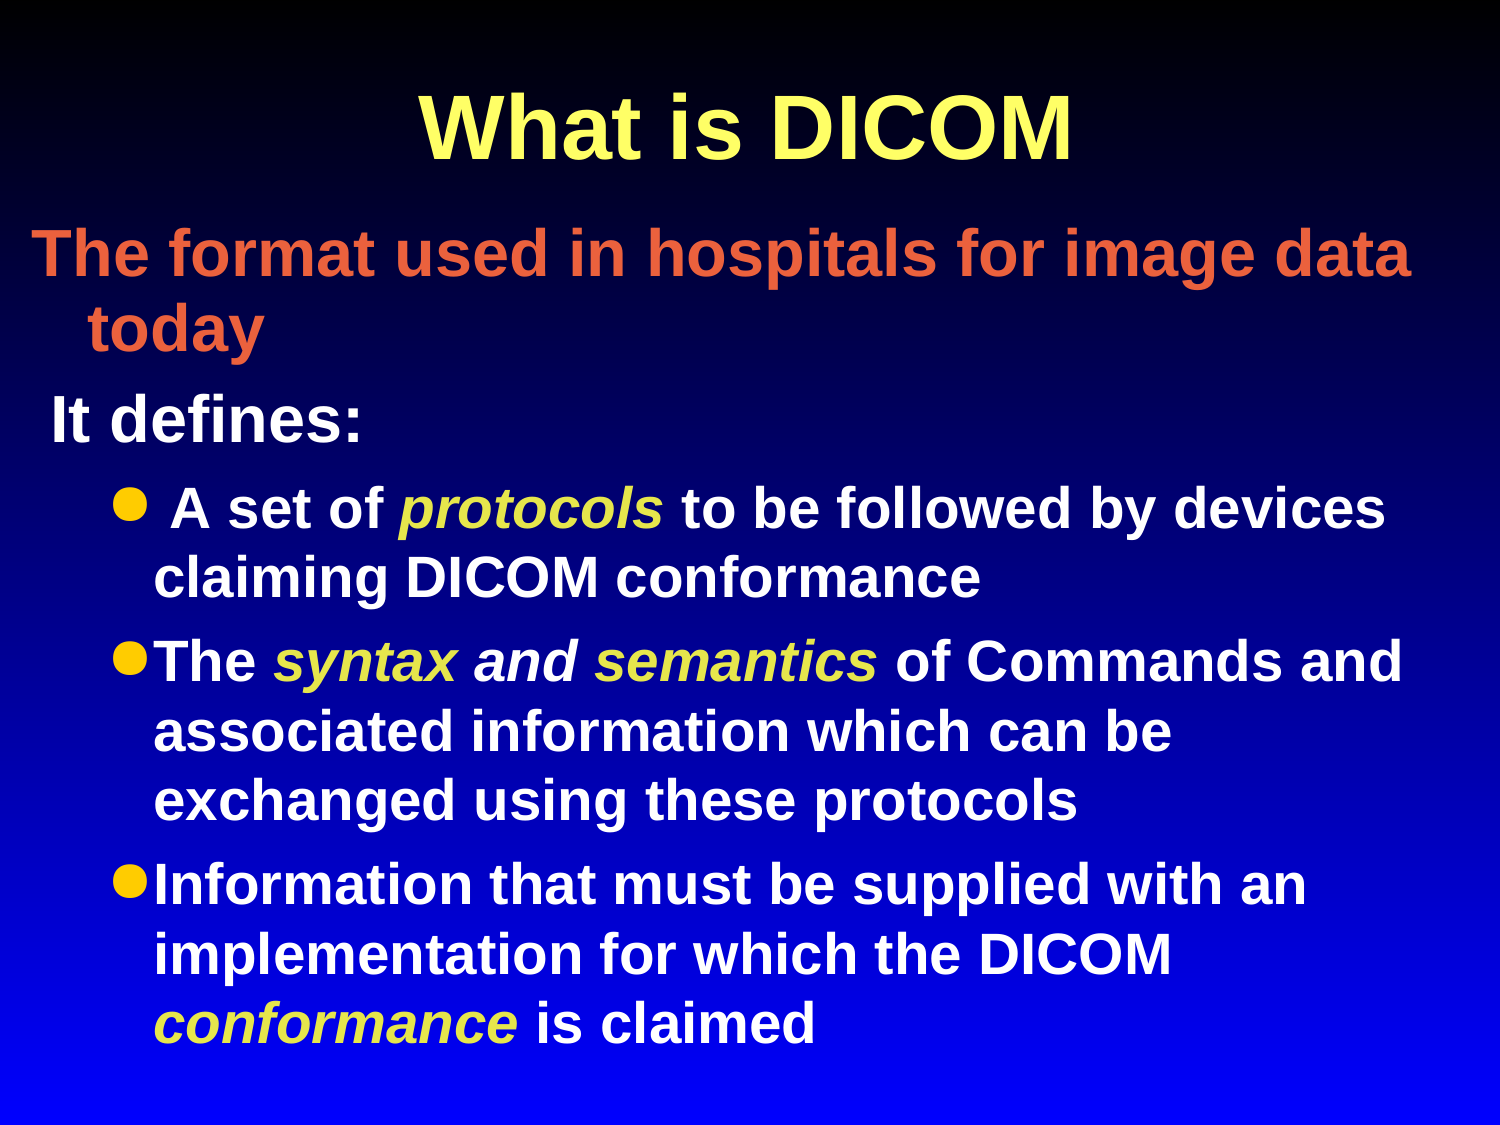

# What is DICOM
The format used in hospitals for image data today
 It defines:
 A set of protocols to be followed by devices claiming DICOM conformance
The syntax and semantics of Commands and associated information which can be exchanged using these protocols
Information that must be supplied with an implementation for which the DICOM conformance is claimed